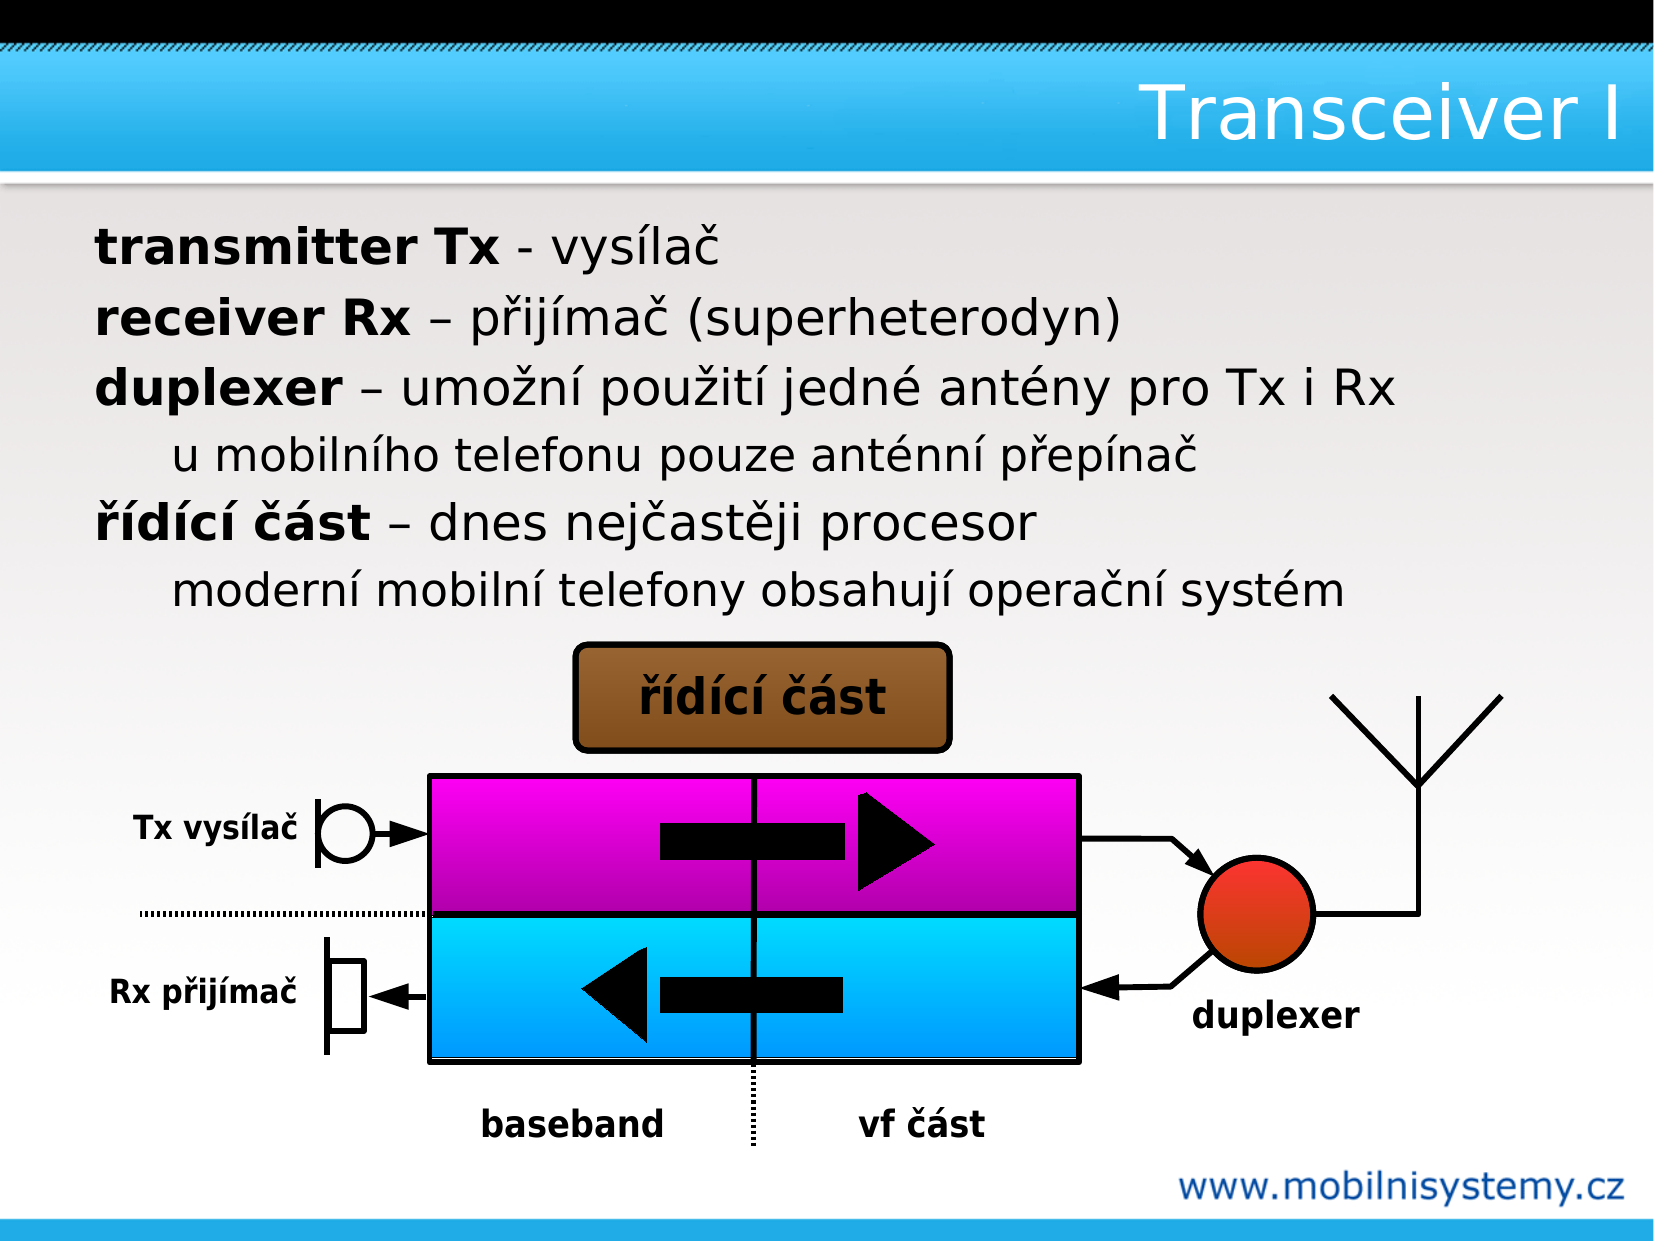

# Transceiver I
transmitter Tx - vysílač
receiver Rx – přijímač (superheterodyn)
duplexer – umožní použití jedné antény pro Tx i Rx
u mobilního telefonu pouze anténní přepínač
řídící část – dnes nejčastěji procesor
moderní mobilní telefony obsahují operační systém
řídící část
Tx vysílač
Rx přijímač
duplexer
baseband
vf část